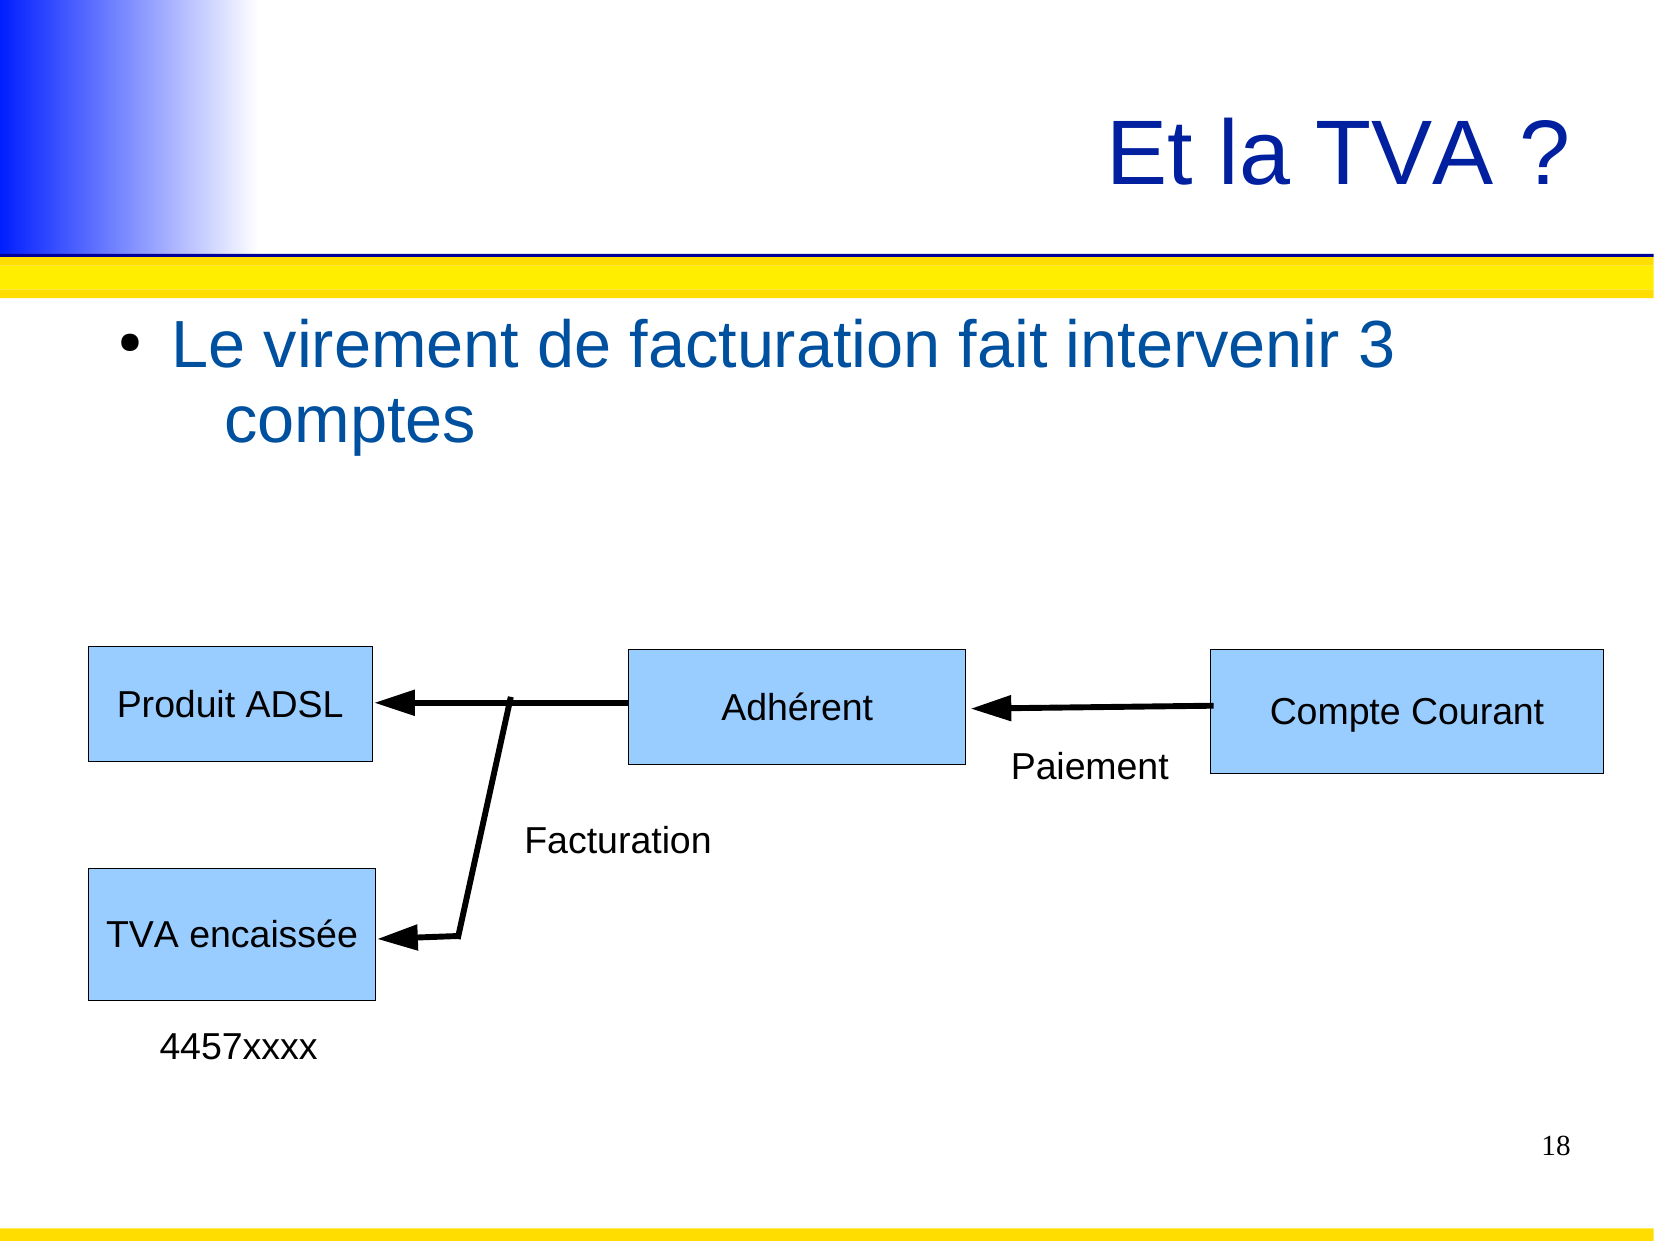

# Et la TVA ?
Le virement de facturation fait intervenir 3 comptes
Produit ADSL
Adhérent
Compte Courant
Paiement
Facturation
TVA encaissée
4457xxxx
18